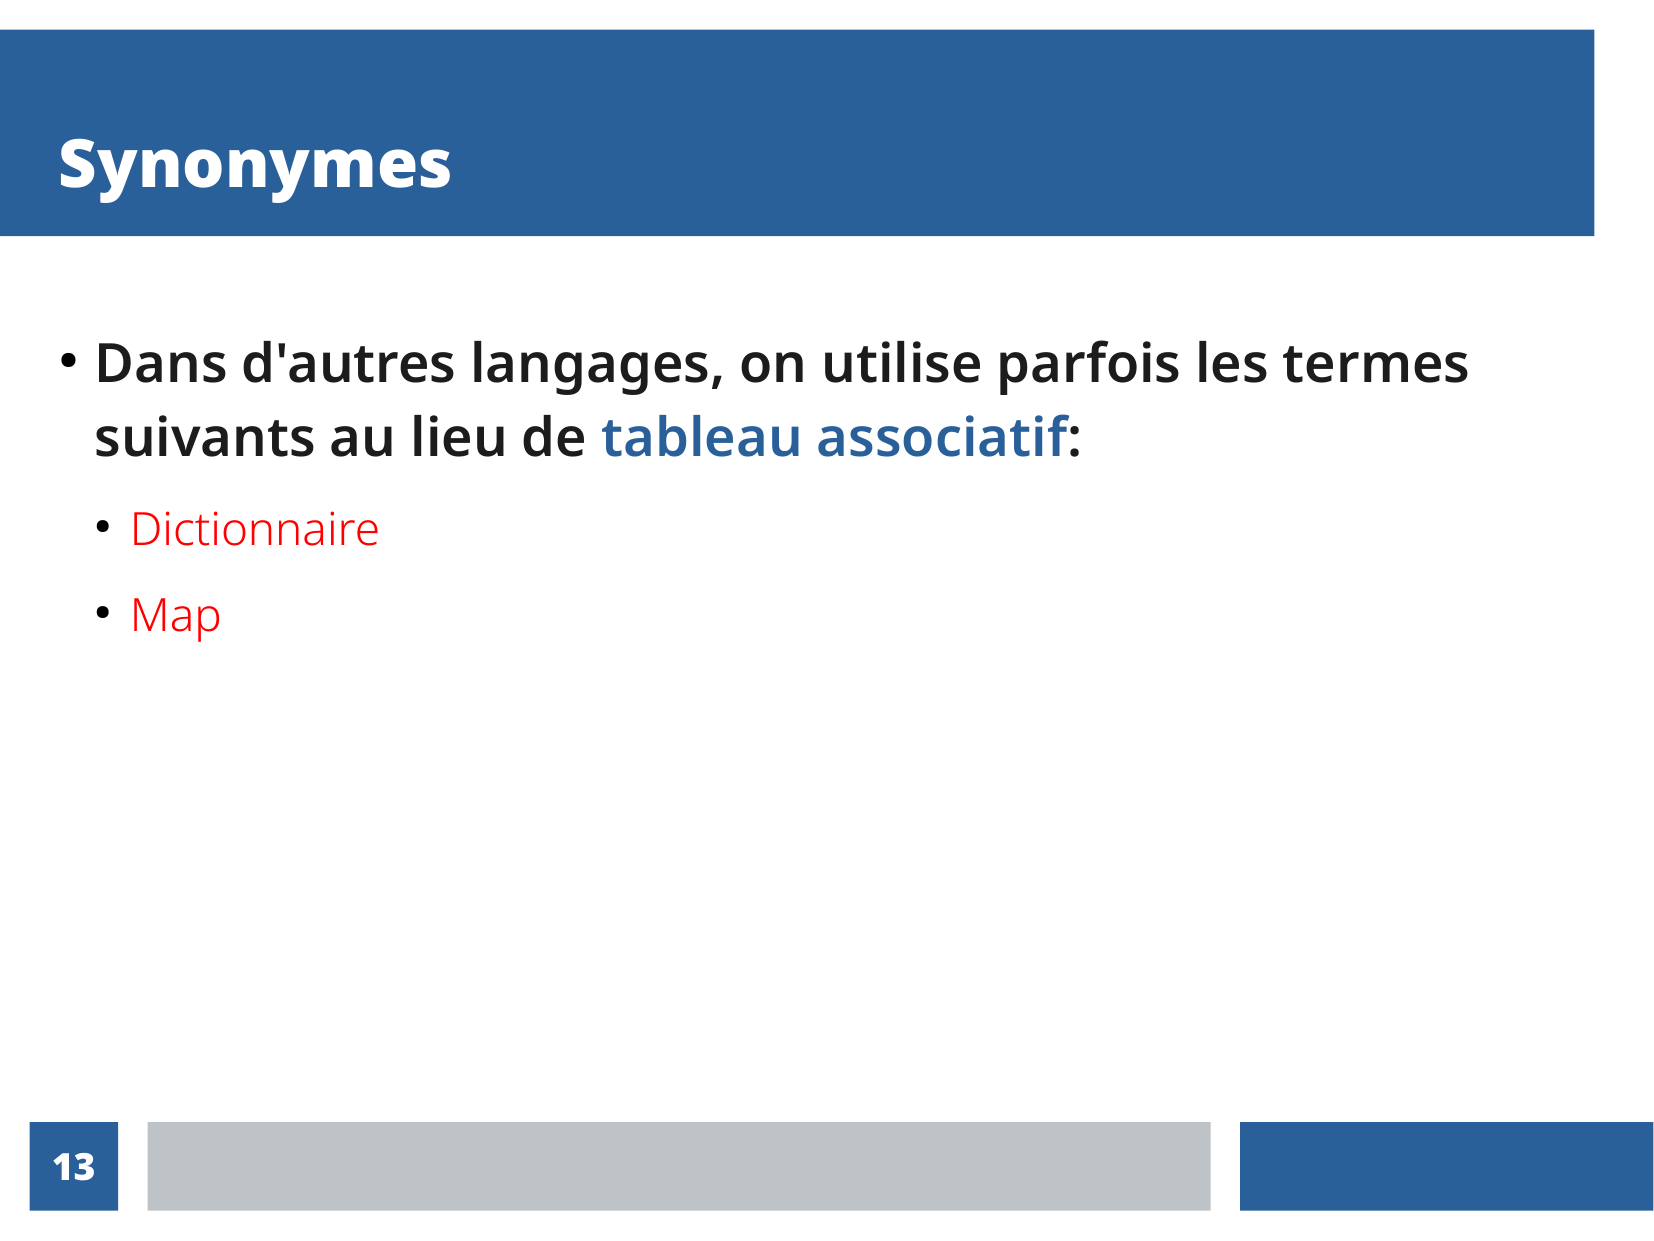

# Synonymes
Dans d'autres langages, on utilise parfois les termes suivants au lieu de tableau associatif:
Dictionnaire
Map
13